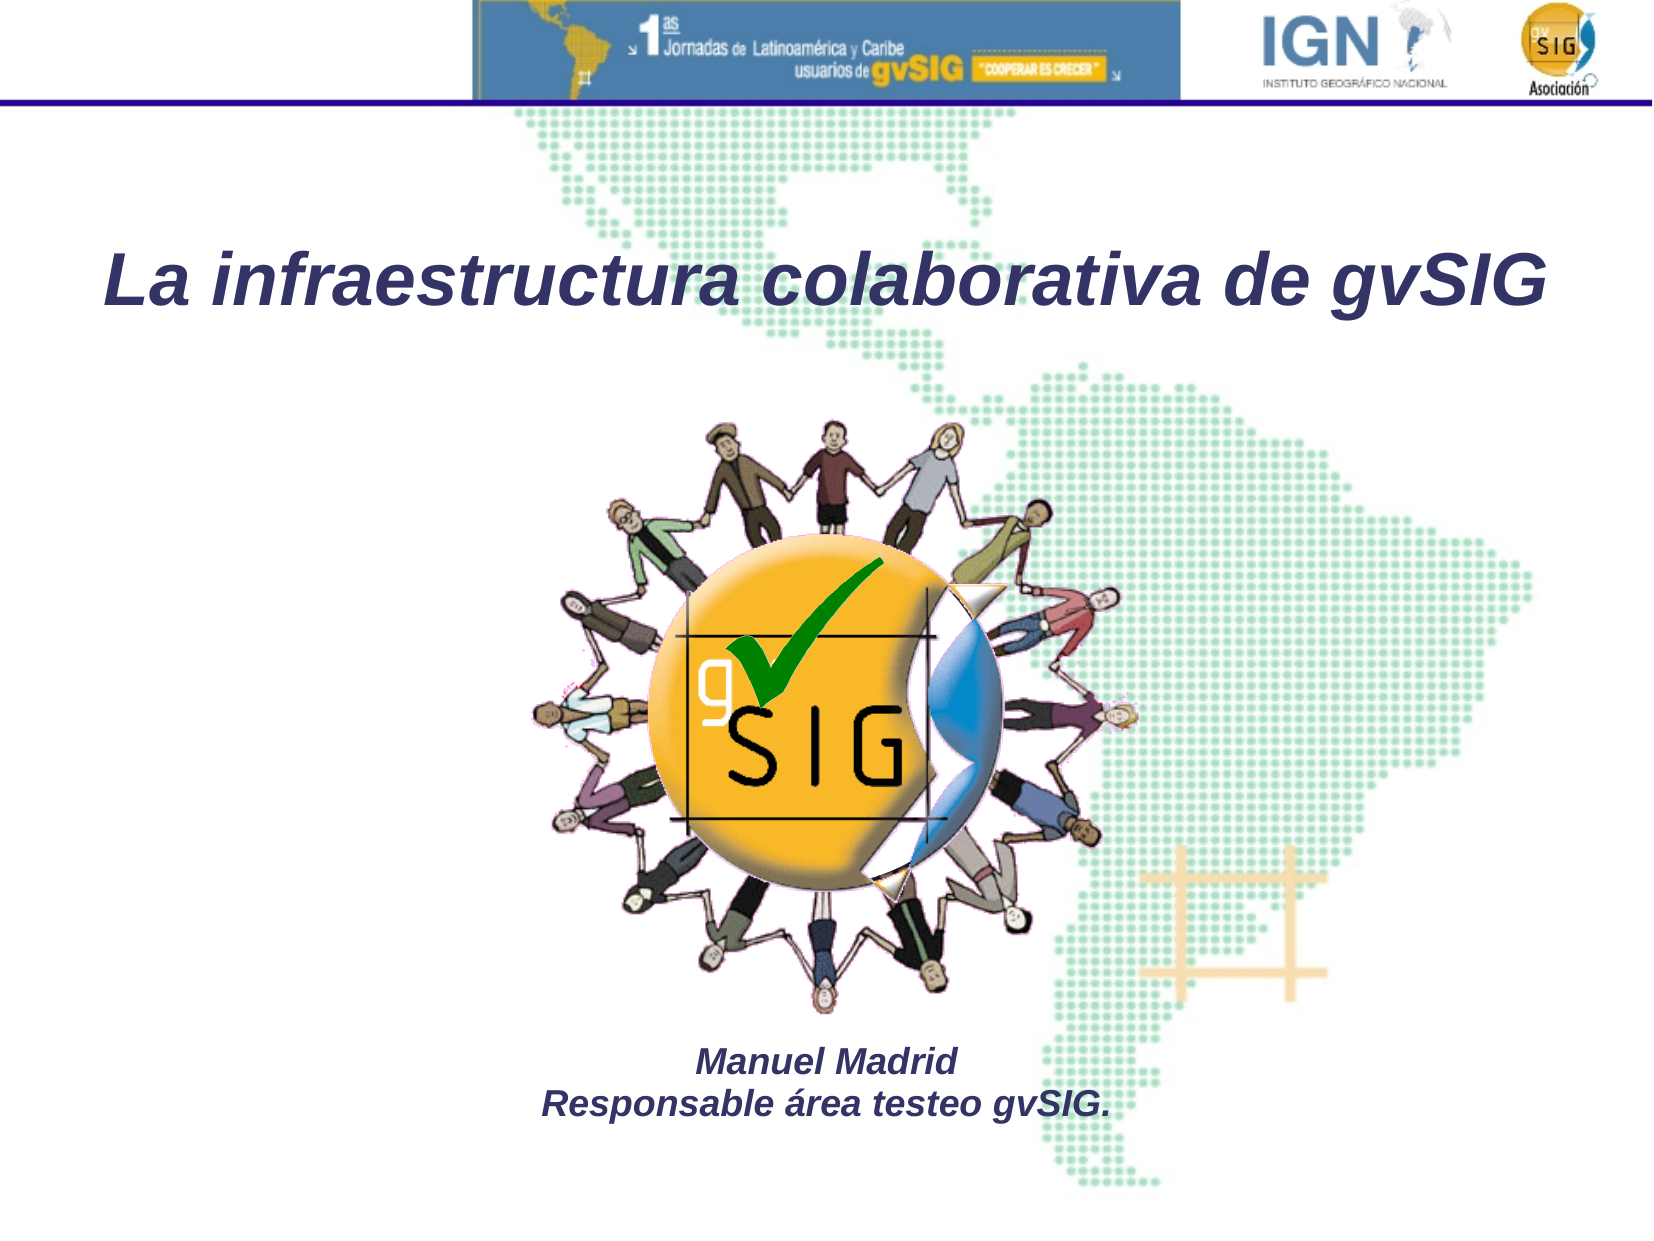

La infraestructura colaborativa de gvSIG
Manuel Madrid
Responsable área testeo gvSIG.